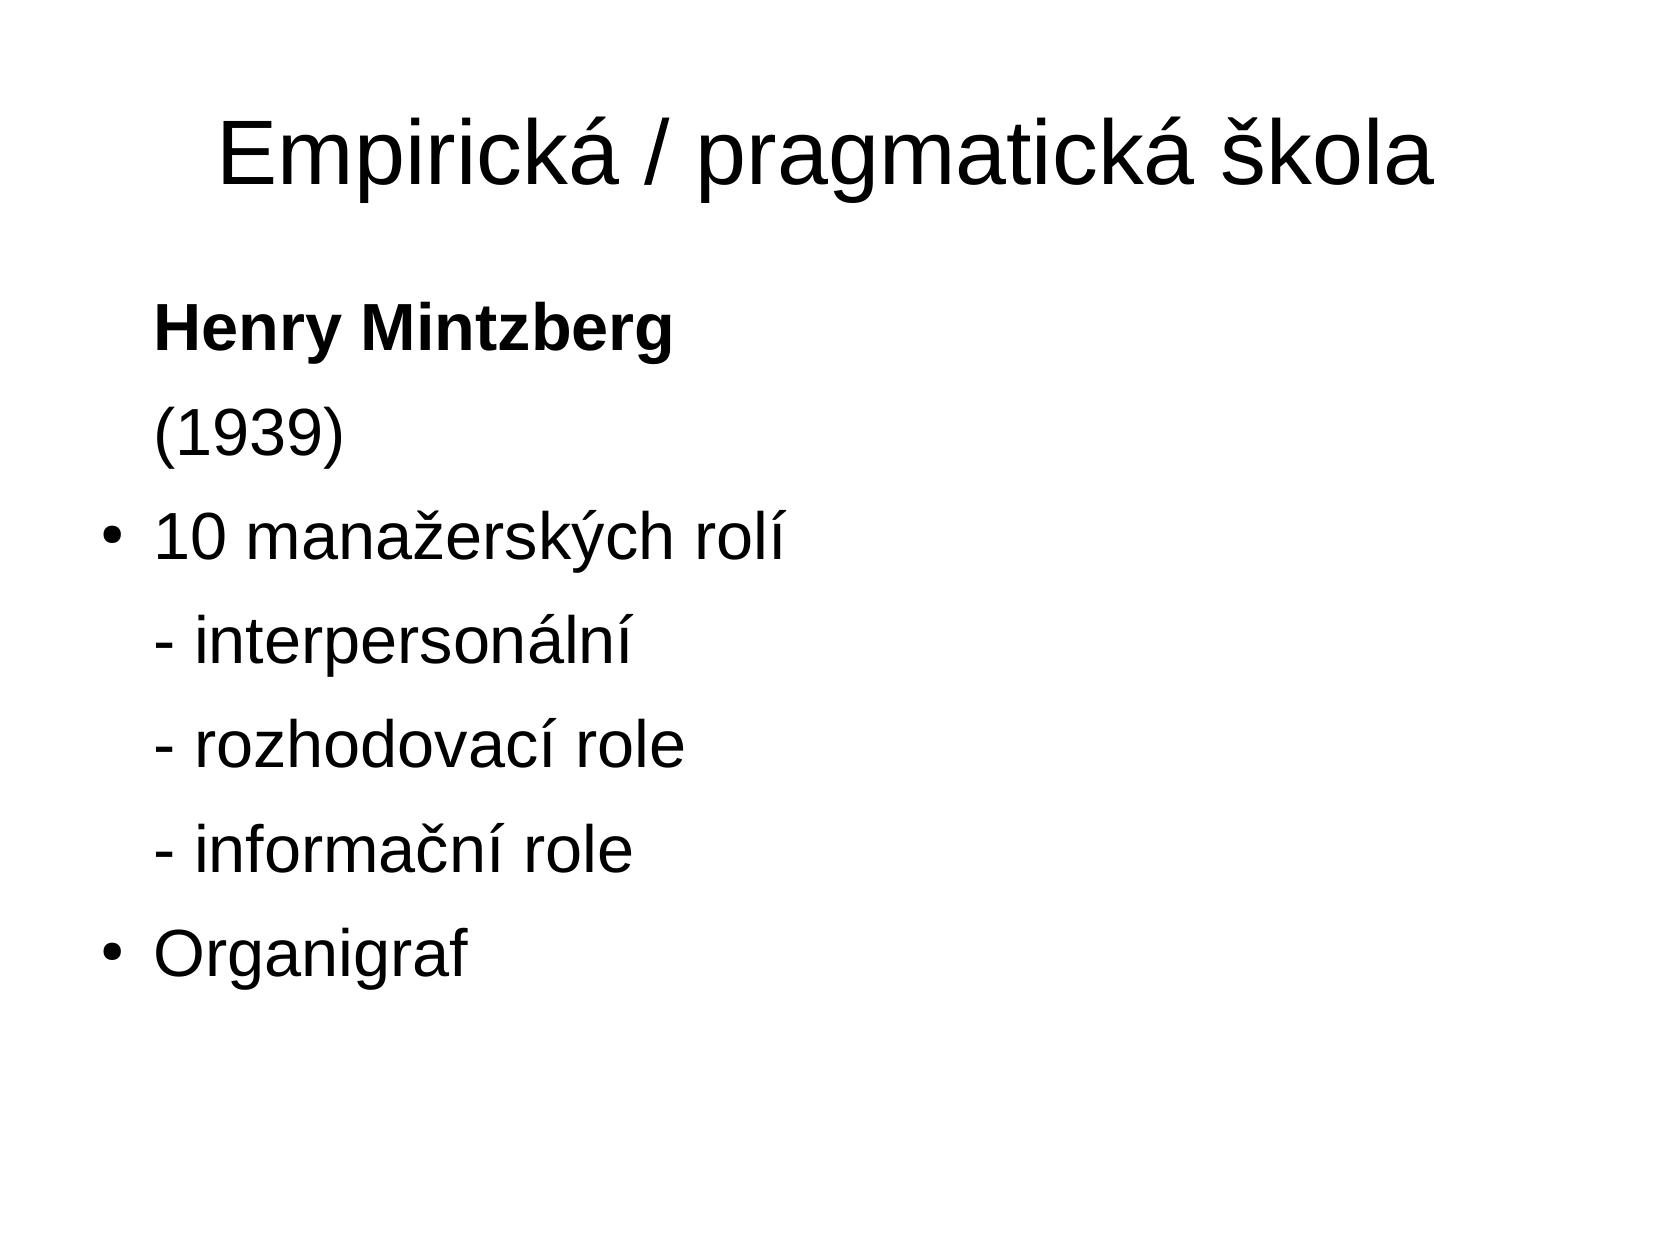

# Empirická / pragmatická škola
Henry Mintzberg
(1939)
10 manažerských rolí
- interpersonální
- rozhodovací role
- informační role
Organigraf